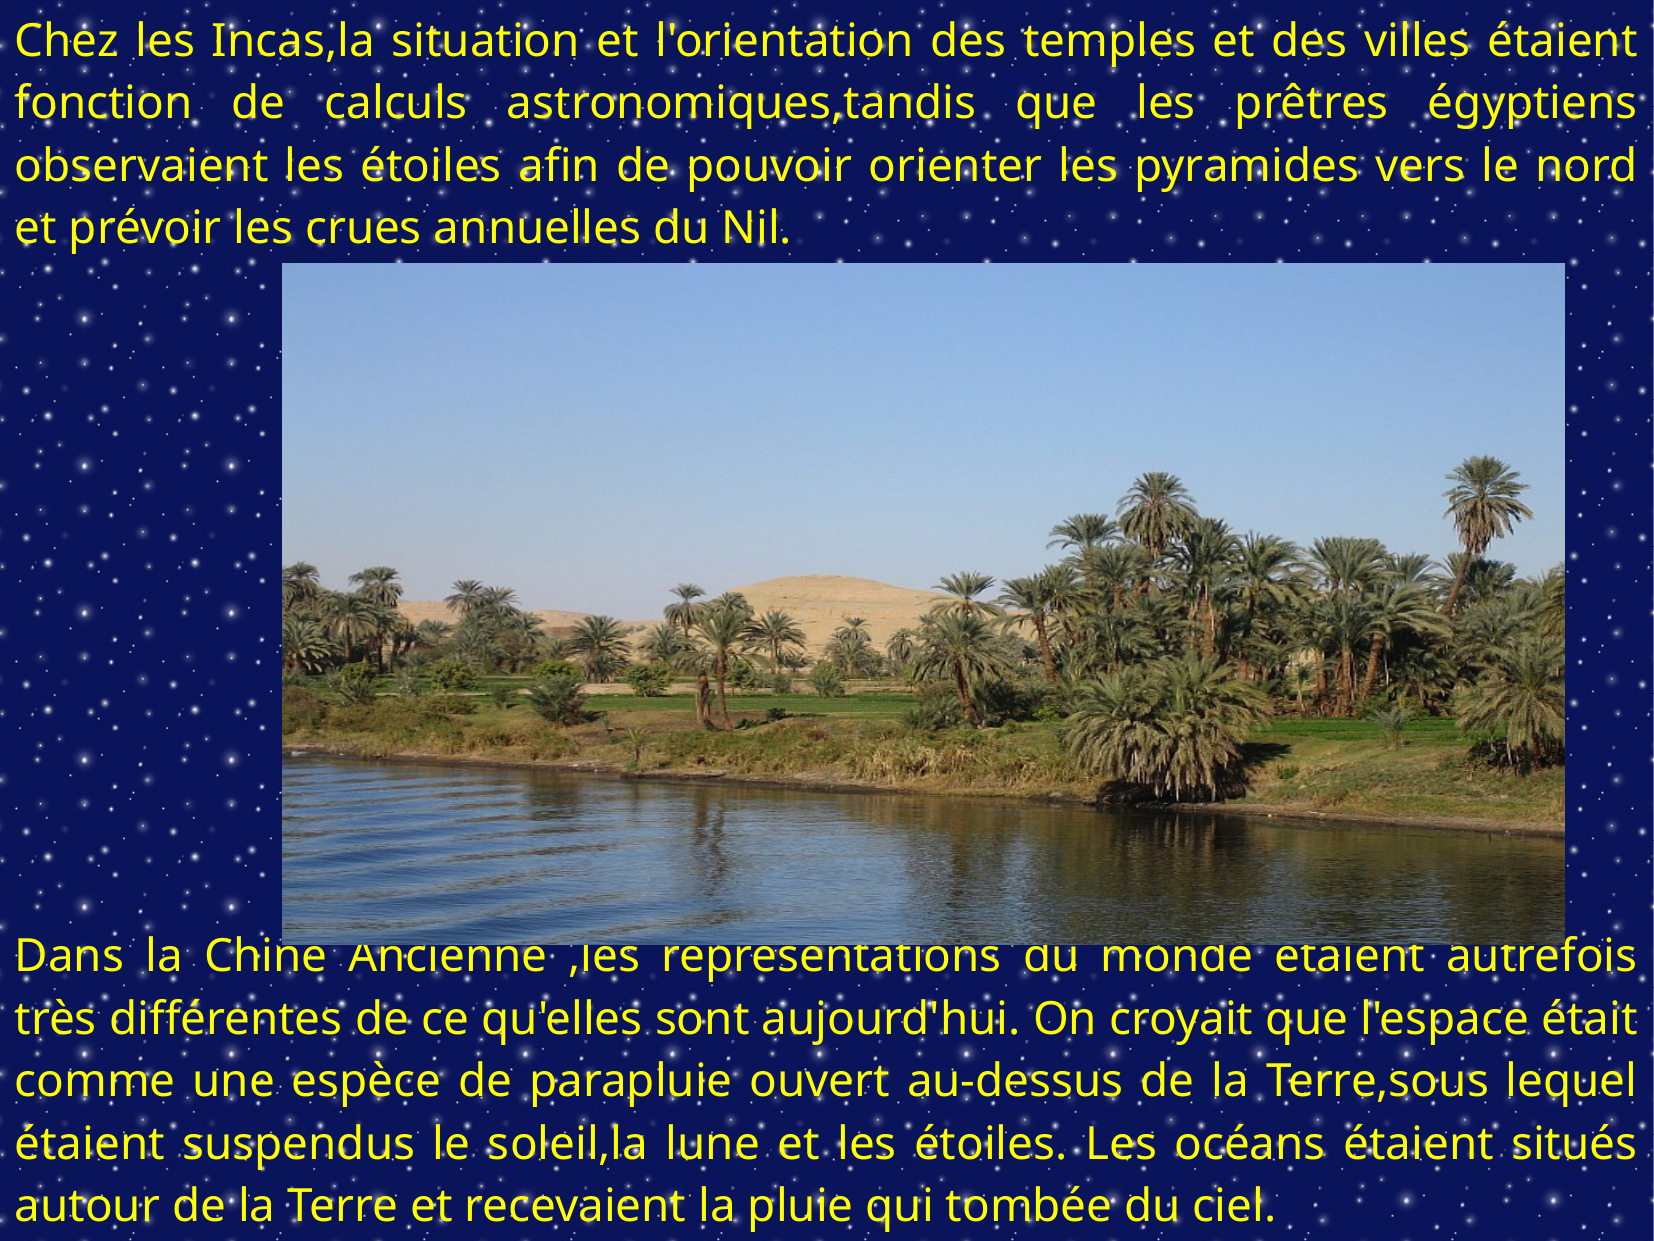

Chez les Incas,la situation et l'orientation des temples et des villes étaient fonction de calculs astronomiques,tandis que les prêtres égyptiens observaient les étoiles afin de pouvoir orienter les pyramides vers le nord et prévoir les crues annuelles du Nil.
Dans la Chine Ancienne ,les représentations du monde étaient autrefois très différentes de ce qu'elles sont aujourd'hui. On croyait que l'espace était comme une espèce de parapluie ouvert au-dessus de la Terre,sous lequel étaient suspendus le soleil,la lune et les étoiles. Les océans étaient situés autour de la Terre et recevaient la pluie qui tombée du ciel.